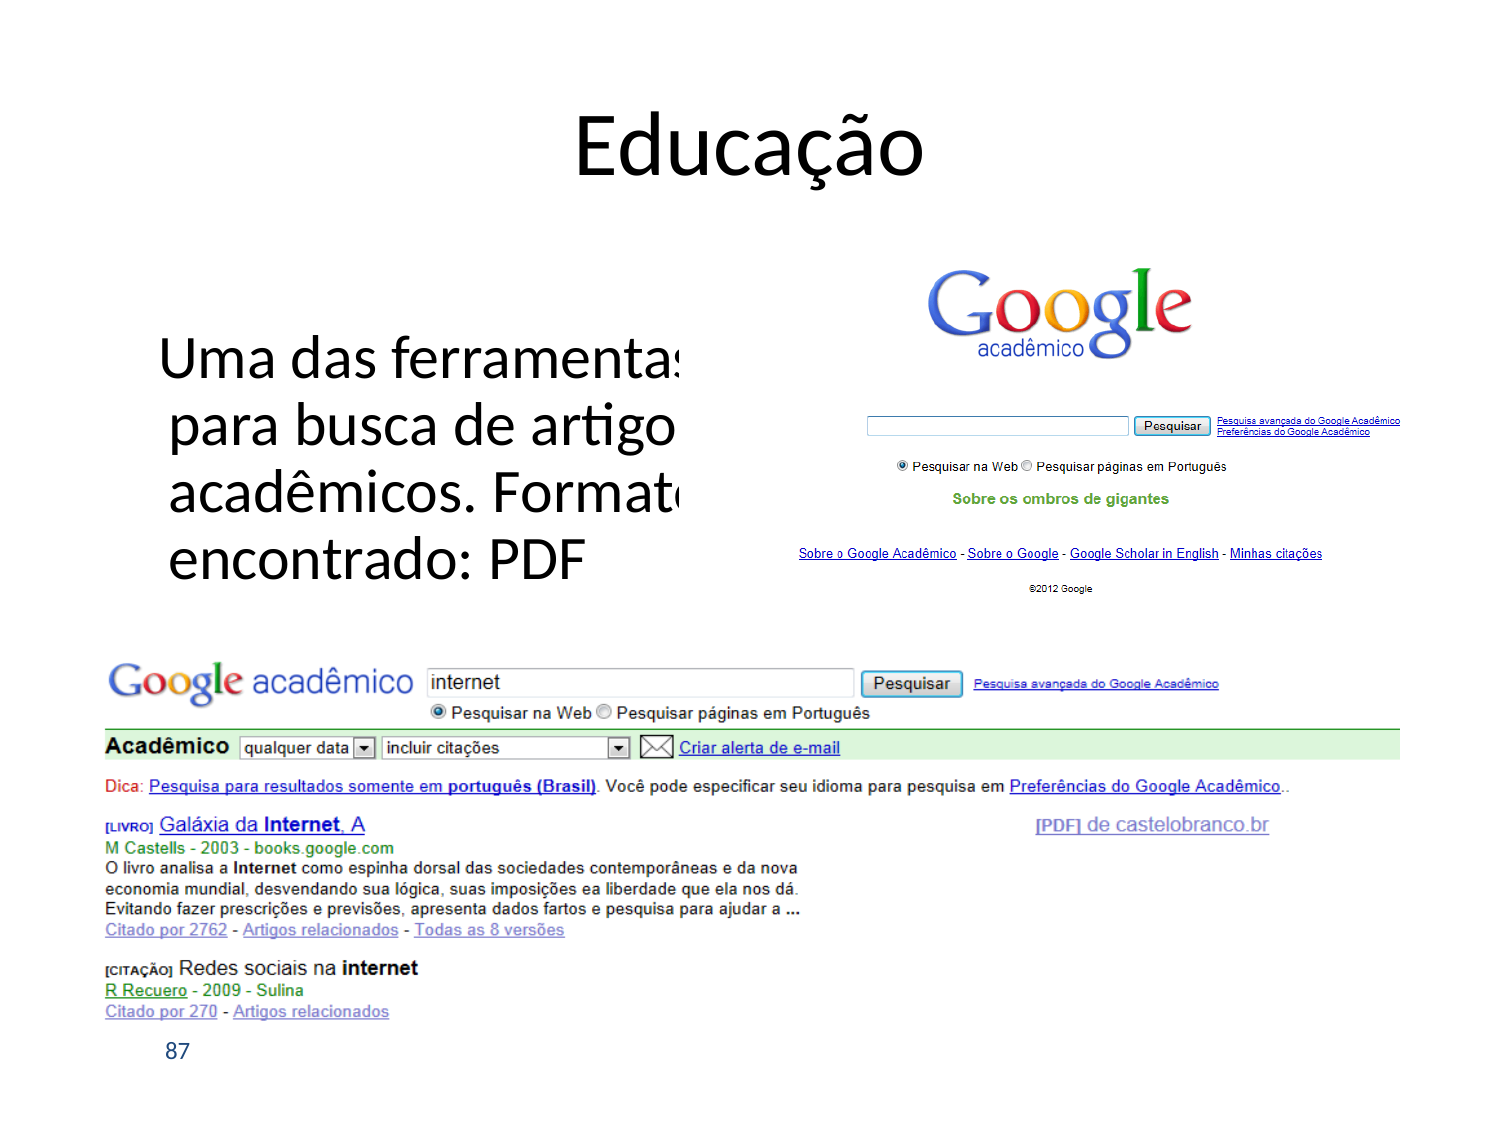

# Educação
 Uma das ferramentas para busca de artigos acadêmicos. Formato encontrado: PDF